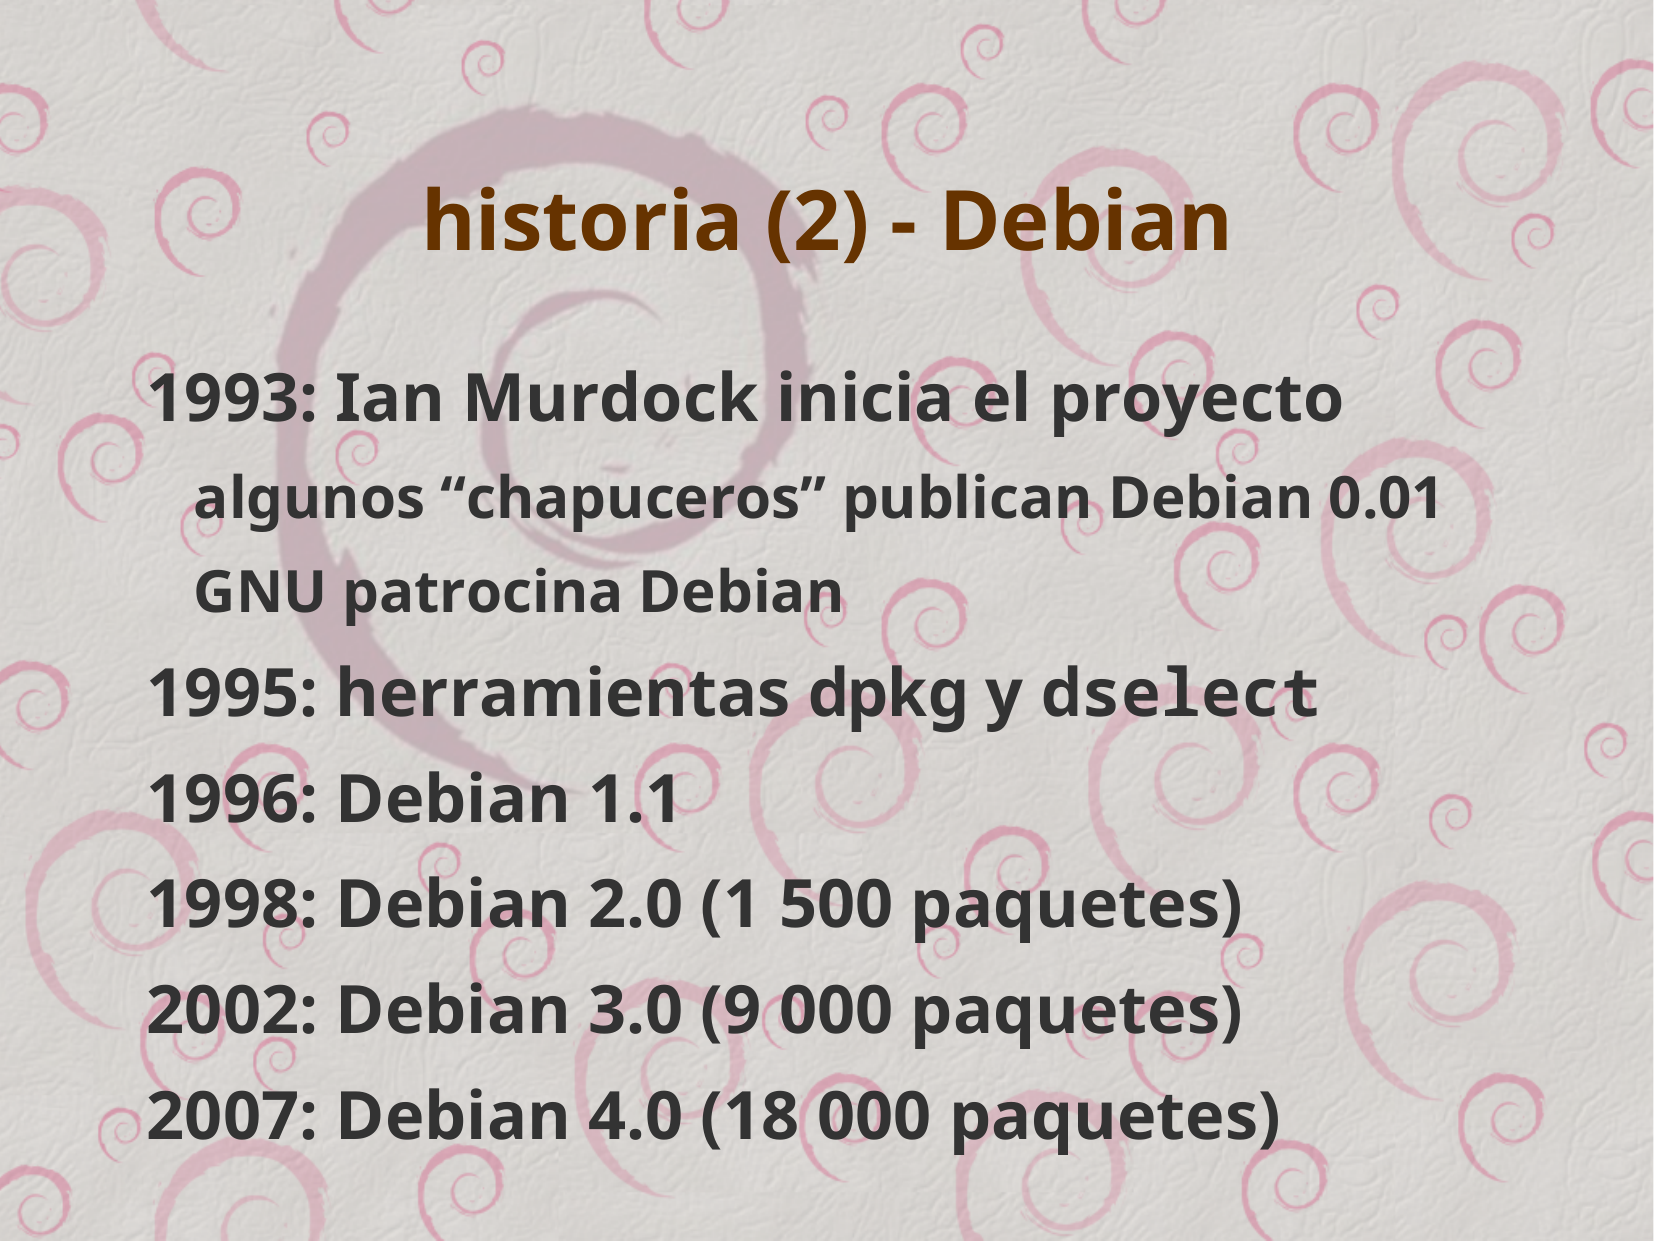

# historia (2) - Debian
1993: Ian Murdock inicia el proyecto
algunos “chapuceros” publican Debian 0.01
GNU patrocina Debian
1995: herramientas dpkg y dselect
1996: Debian 1.1
1998: Debian 2.0 (1 500 paquetes)
2002: Debian 3.0 (9 000 paquetes)
2007: Debian 4.0 (18 000 paquetes)